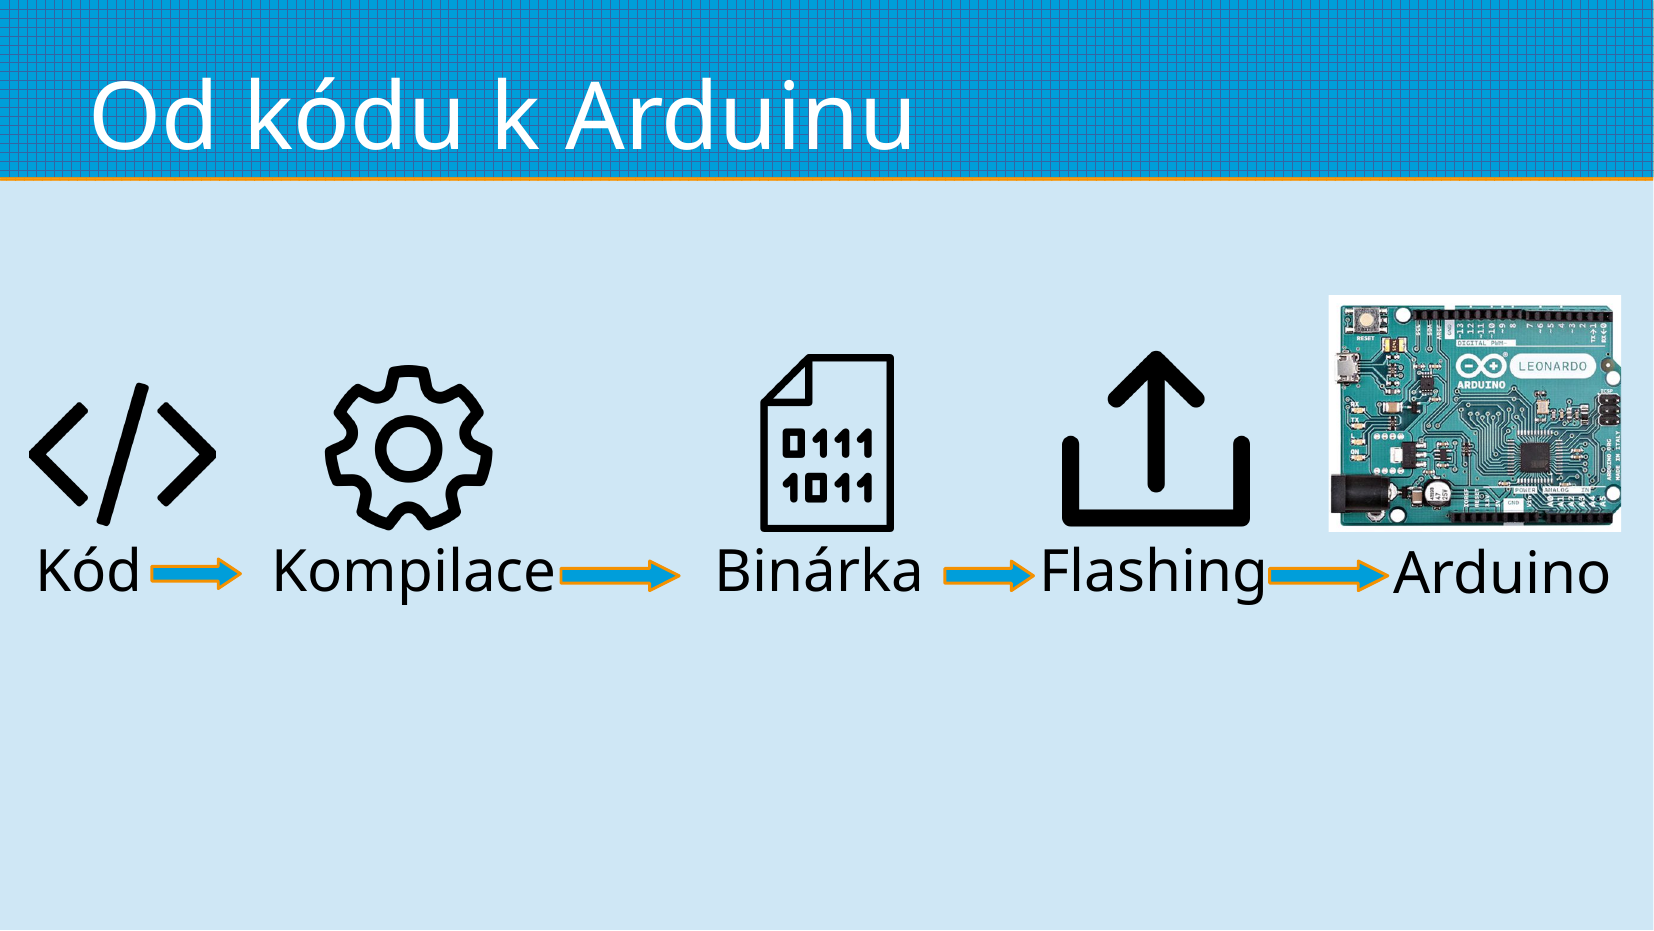

# Od kódu k Arduinu
Kód
Kompilace
Binárka
Flashing
Arduino